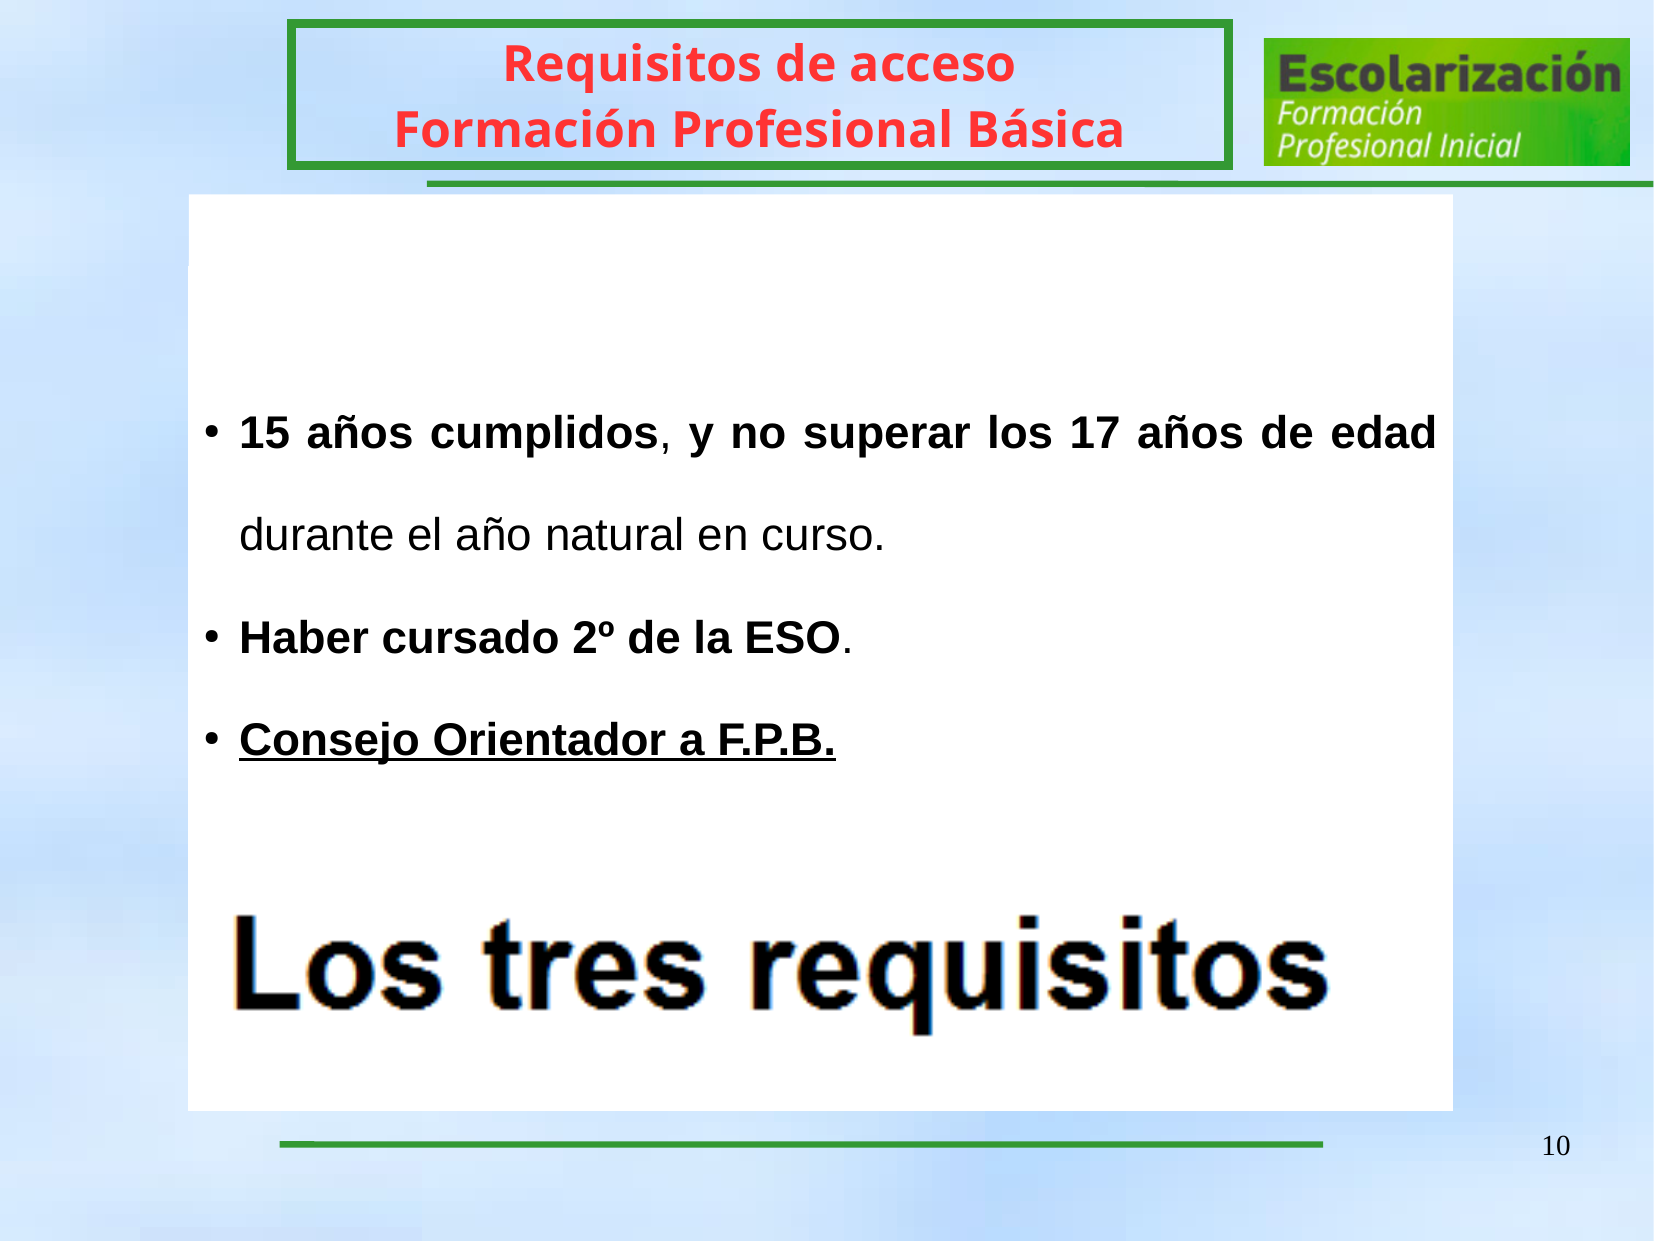

Requisitos de acceso
Formación Profesional Básica
15 años cumplidos, y no superar los 17 años de edad durante el año natural en curso.
Haber cursado 2º de la ESO.
Consejo Orientador a F.P.B.
15 años cumplidos, o cumplirlos durante el año natural en curso, y no superar los 17 años de edad durante el año natural en curso.
 Cursado hasta 3º de la ESO o, excepcionalmente, haber cursado 2º de la ESO.
 Tener un consejo orientador del equipo docente que me proponga a la FPB.
10